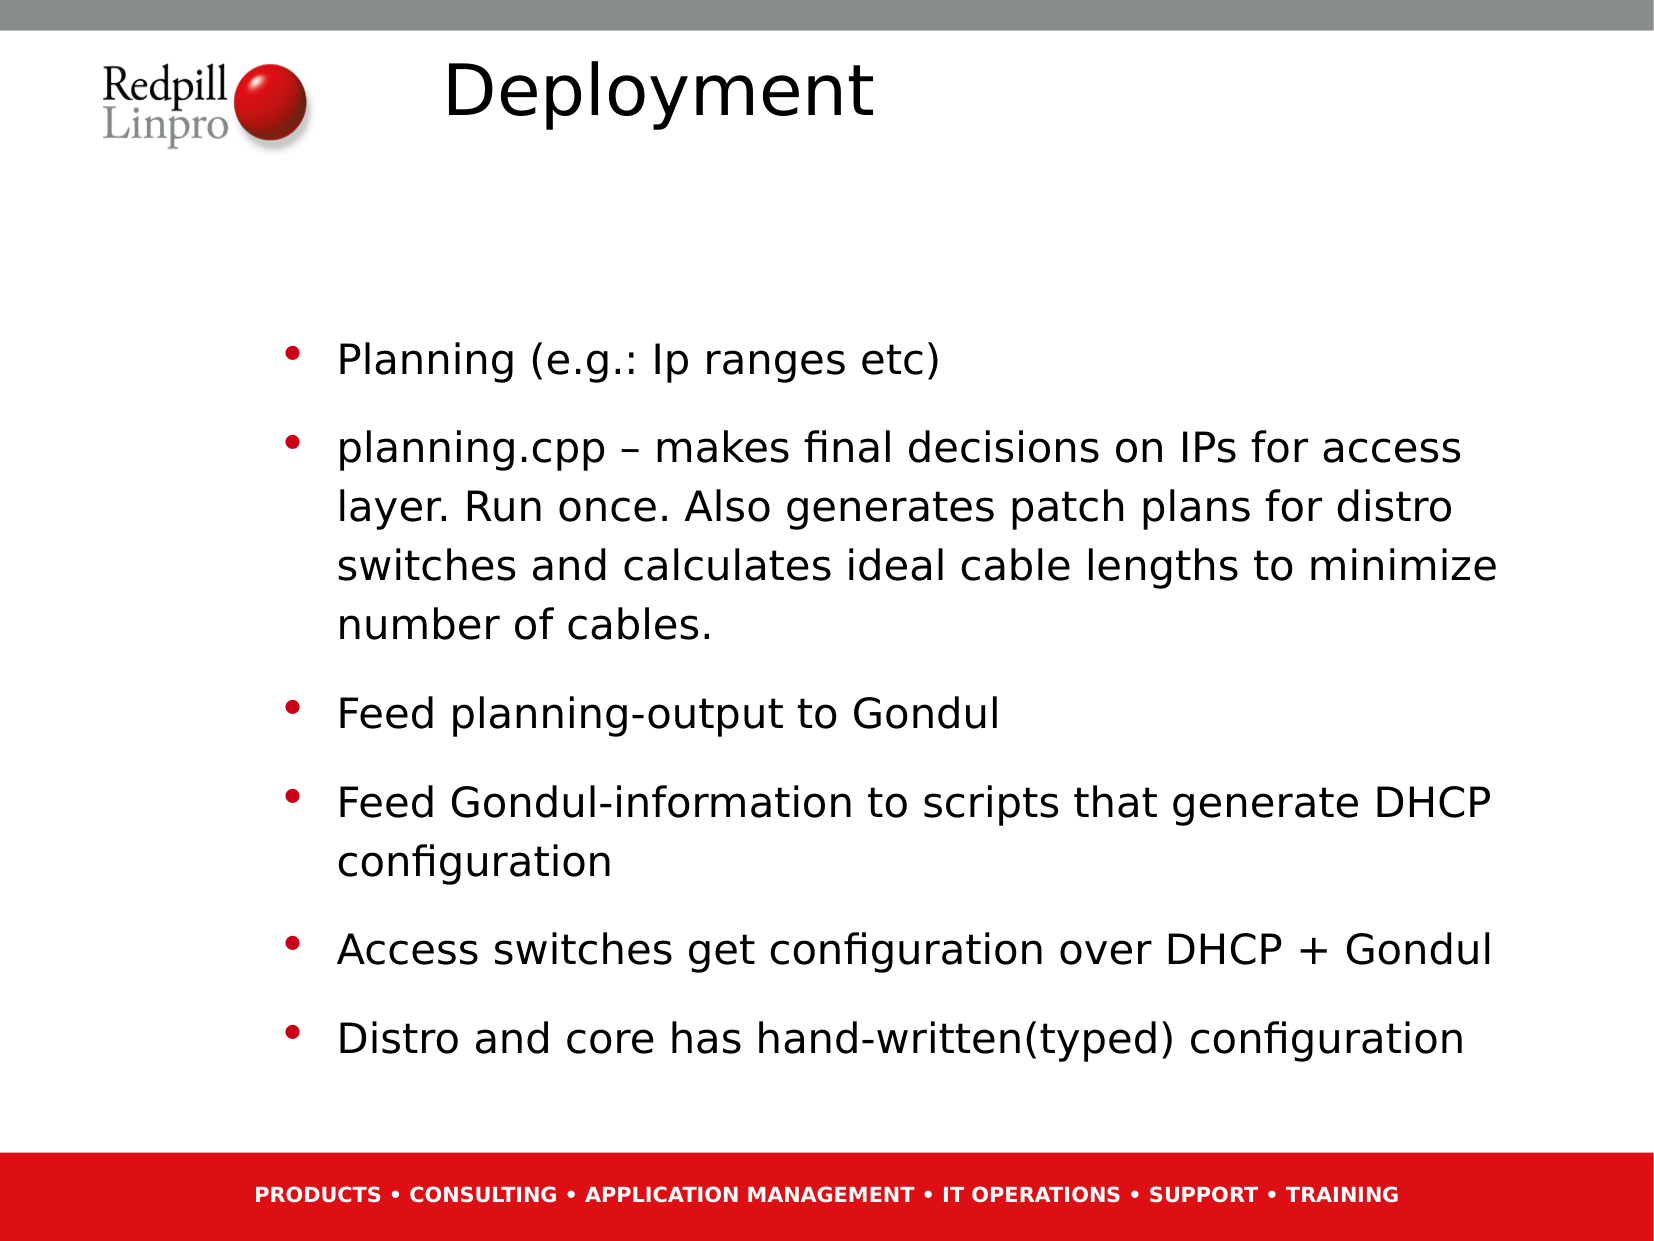

# Deployment
Planning (e.g.: Ip ranges etc)
planning.cpp – makes final decisions on IPs for access layer. Run once. Also generates patch plans for distro switches and calculates ideal cable lengths to minimize number of cables.
Feed planning-output to Gondul
Feed Gondul-information to scripts that generate DHCP configuration
Access switches get configuration over DHCP + Gondul
Distro and core has hand-written(typed) configuration